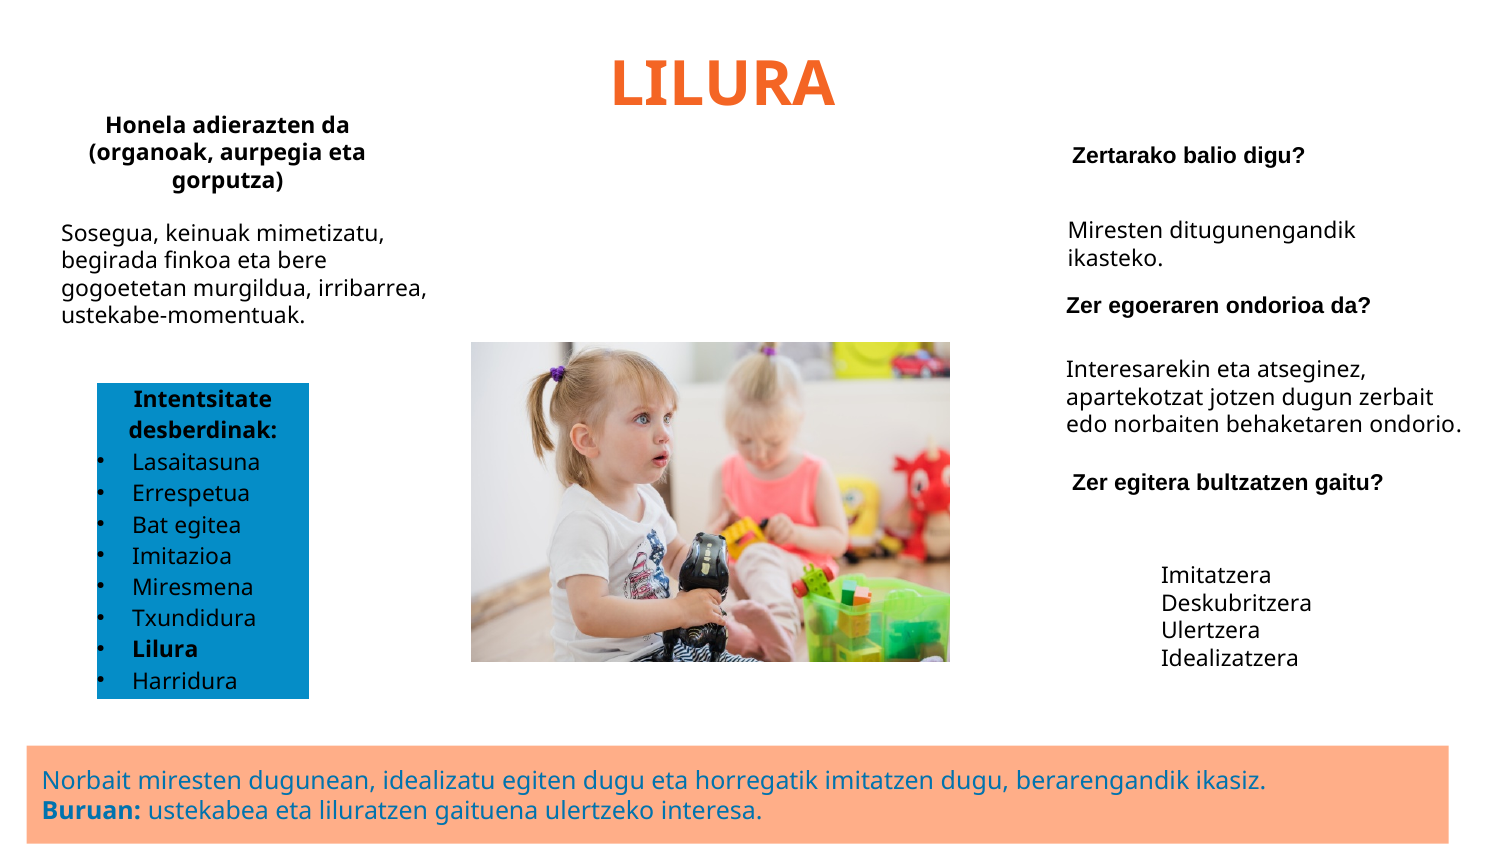

# LILURA
Honela adierazten da
(organoak, aurpegia eta gorputza)
Zertarako balio digu?
Miresten ditugunengandik ikasteko.
Sosegua, keinuak mimetizatu, begirada finkoa eta bere gogoetetan murgildua, irribarrea, ustekabe-momentuak.
Zer egoeraren ondorioa da?
Interesarekin eta atseginez,
apartekotzat jotzen dugun zerbait edo norbaiten behaketaren ondorio.
| Intentsitate desberdinak: |
| --- |
| Lasaitasuna Errespetua Bat egitea Imitazioa Miresmena Txundidura Lilura Harridura |
Zer egitera bultzatzen gaitu?
Imitatzera
Deskubritzera
Ulertzera
Idealizatzera
Norbait miresten dugunean, idealizatu egiten dugu eta horregatik imitatzen dugu, berarengandik ikasiz.
Buruan: ustekabea eta liluratzen gaituena ulertzeko interesa.